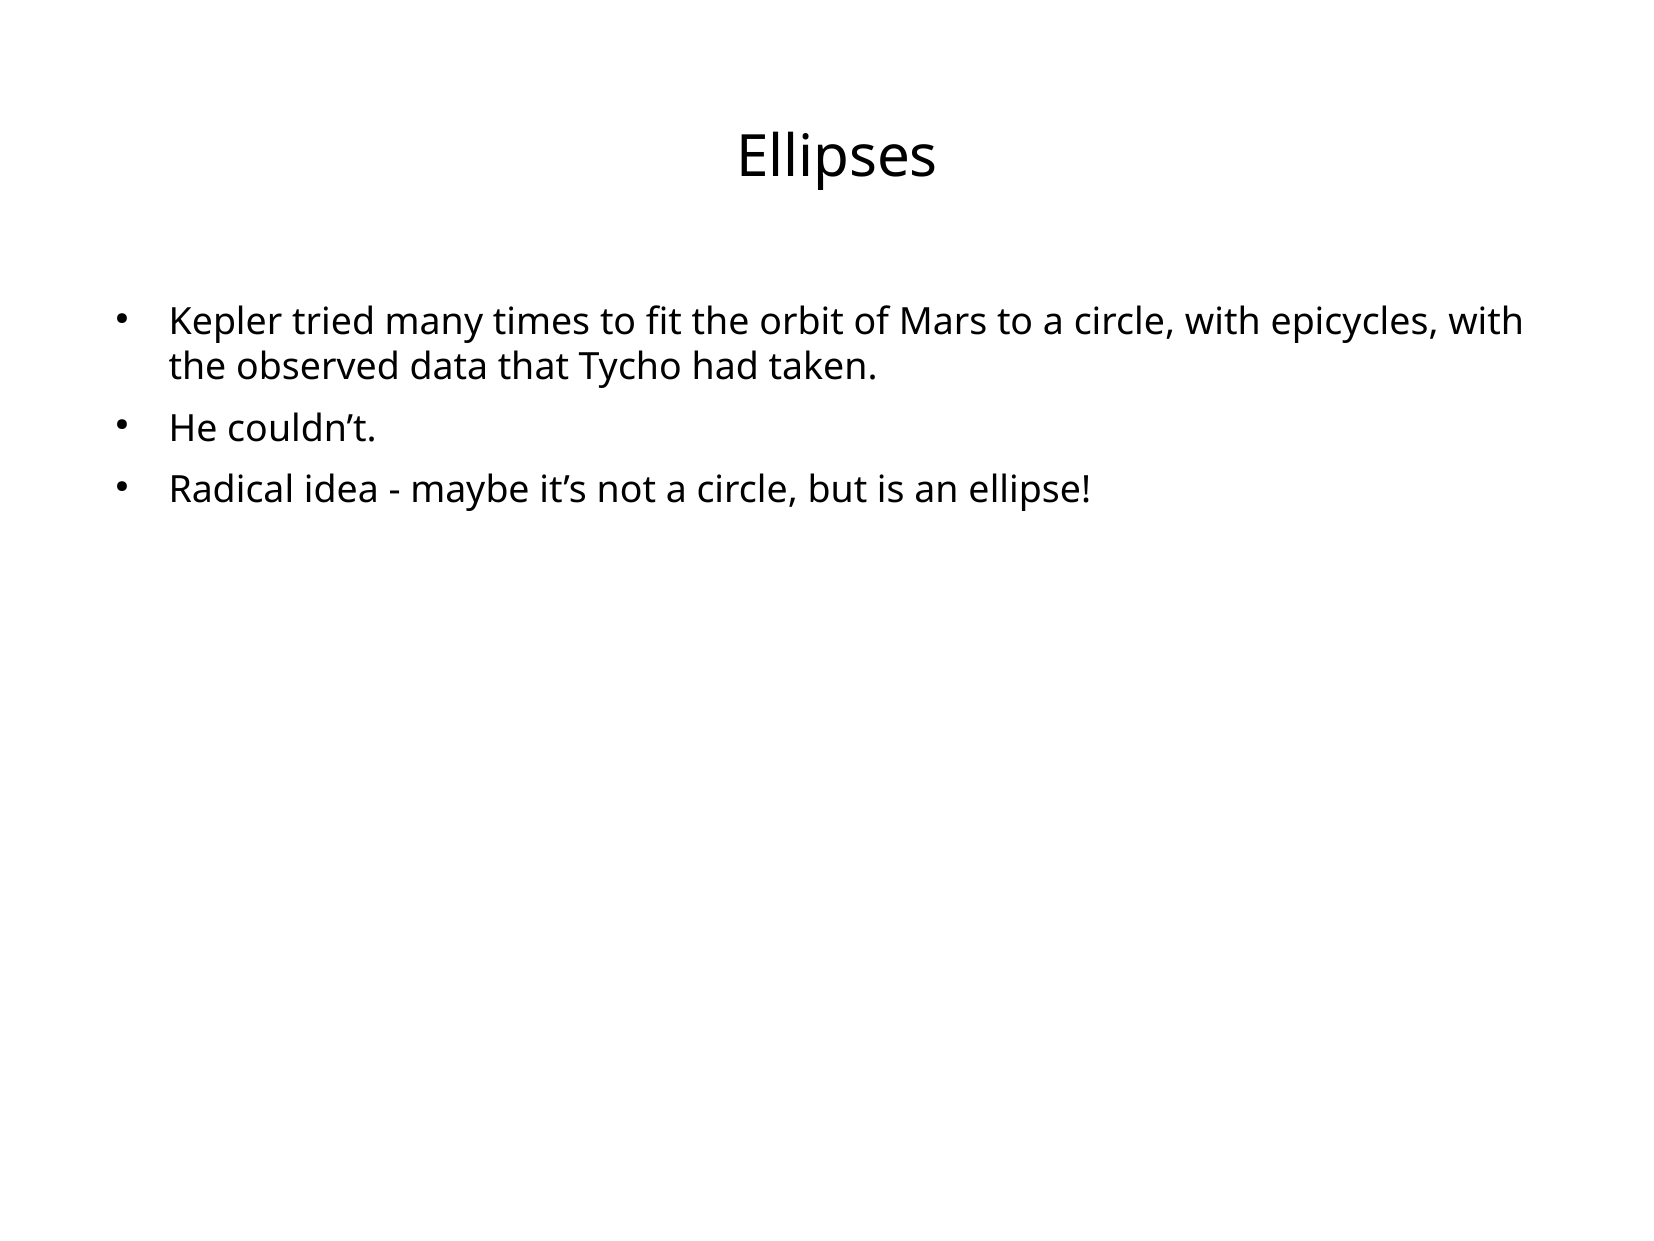

# Ellipses
Kepler tried many times to fit the orbit of Mars to a circle, with epicycles, with the observed data that Tycho had taken.
He couldn’t.
Radical idea - maybe it’s not a circle, but is an ellipse!